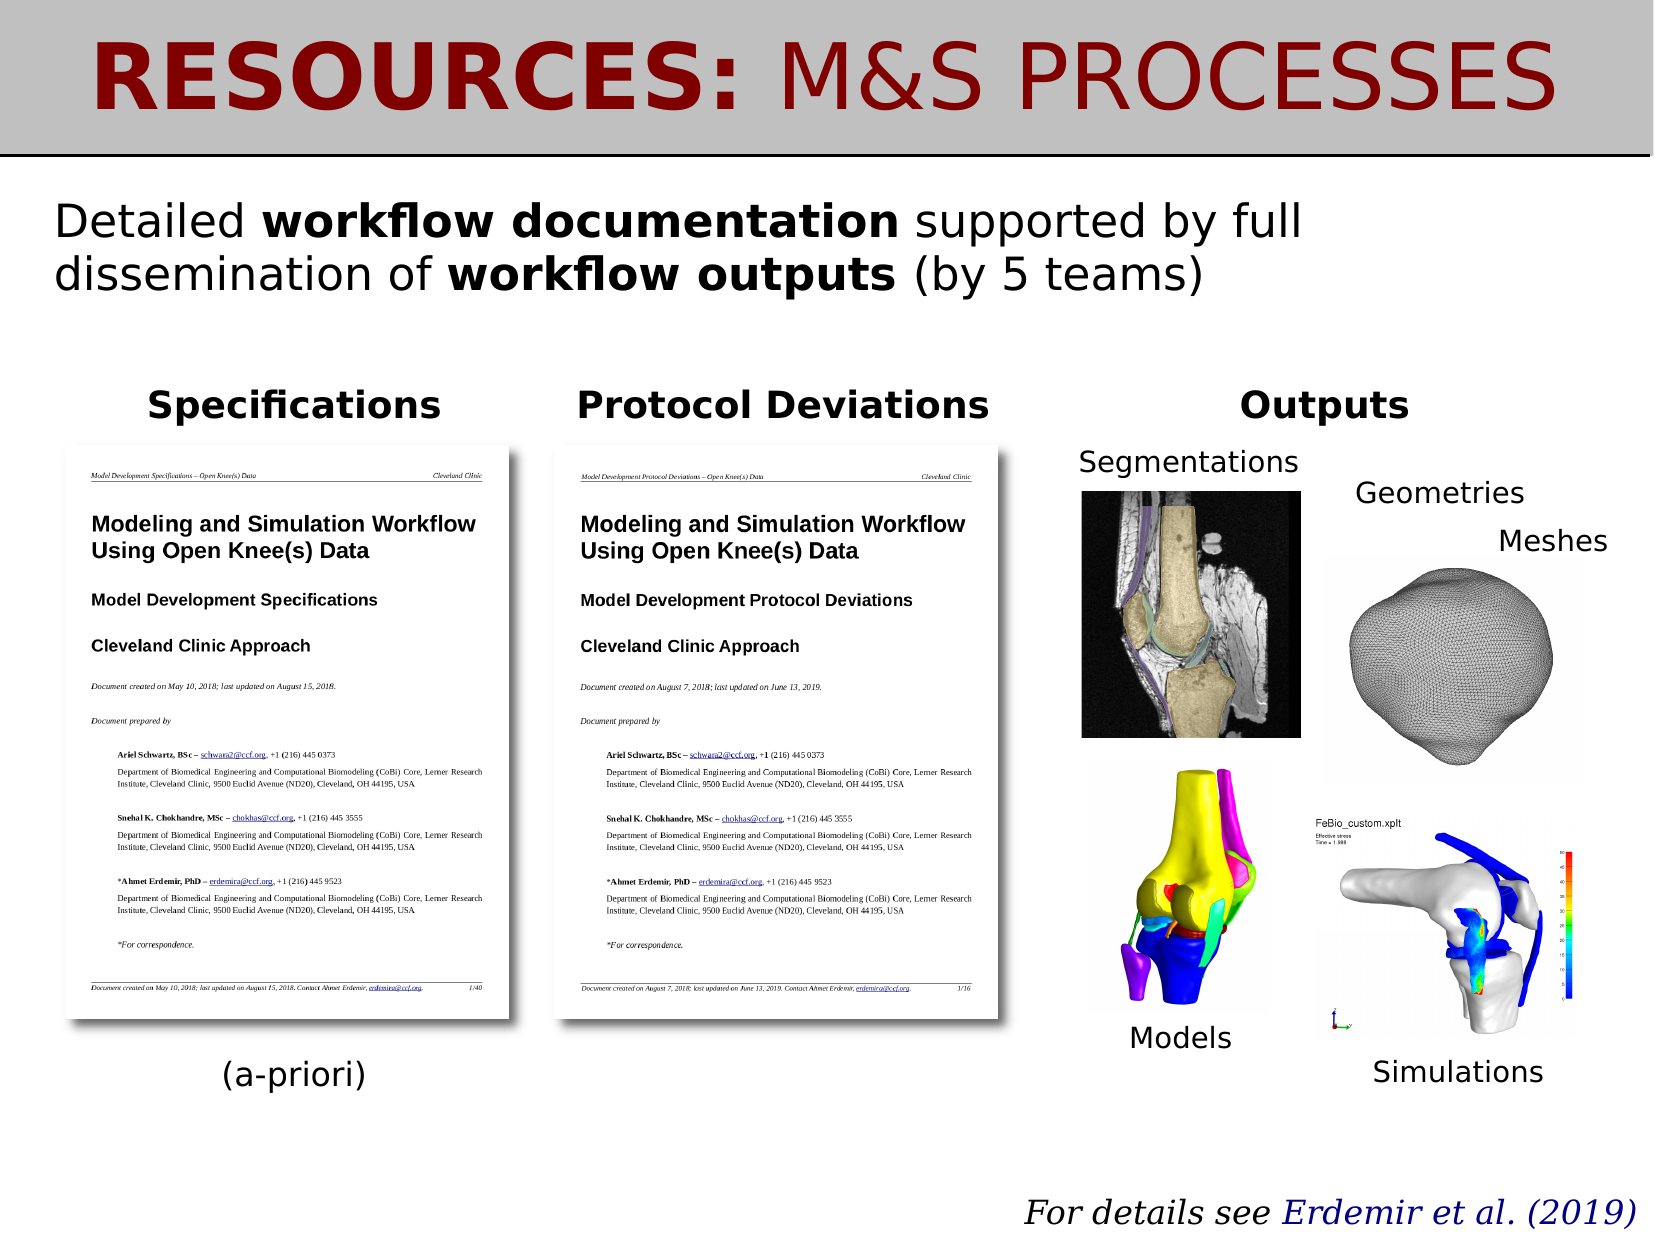

RESOURCES: M&S PROCESSES
Detailed workflow documentation supported by full dissemination of workflow outputs (by 5 teams)
Specifications
Protocol Deviations
Outputs
Segmentations
Geometries
Meshes
Models
Simulations
(a-priori)
For details see Erdemir et al. (2019)